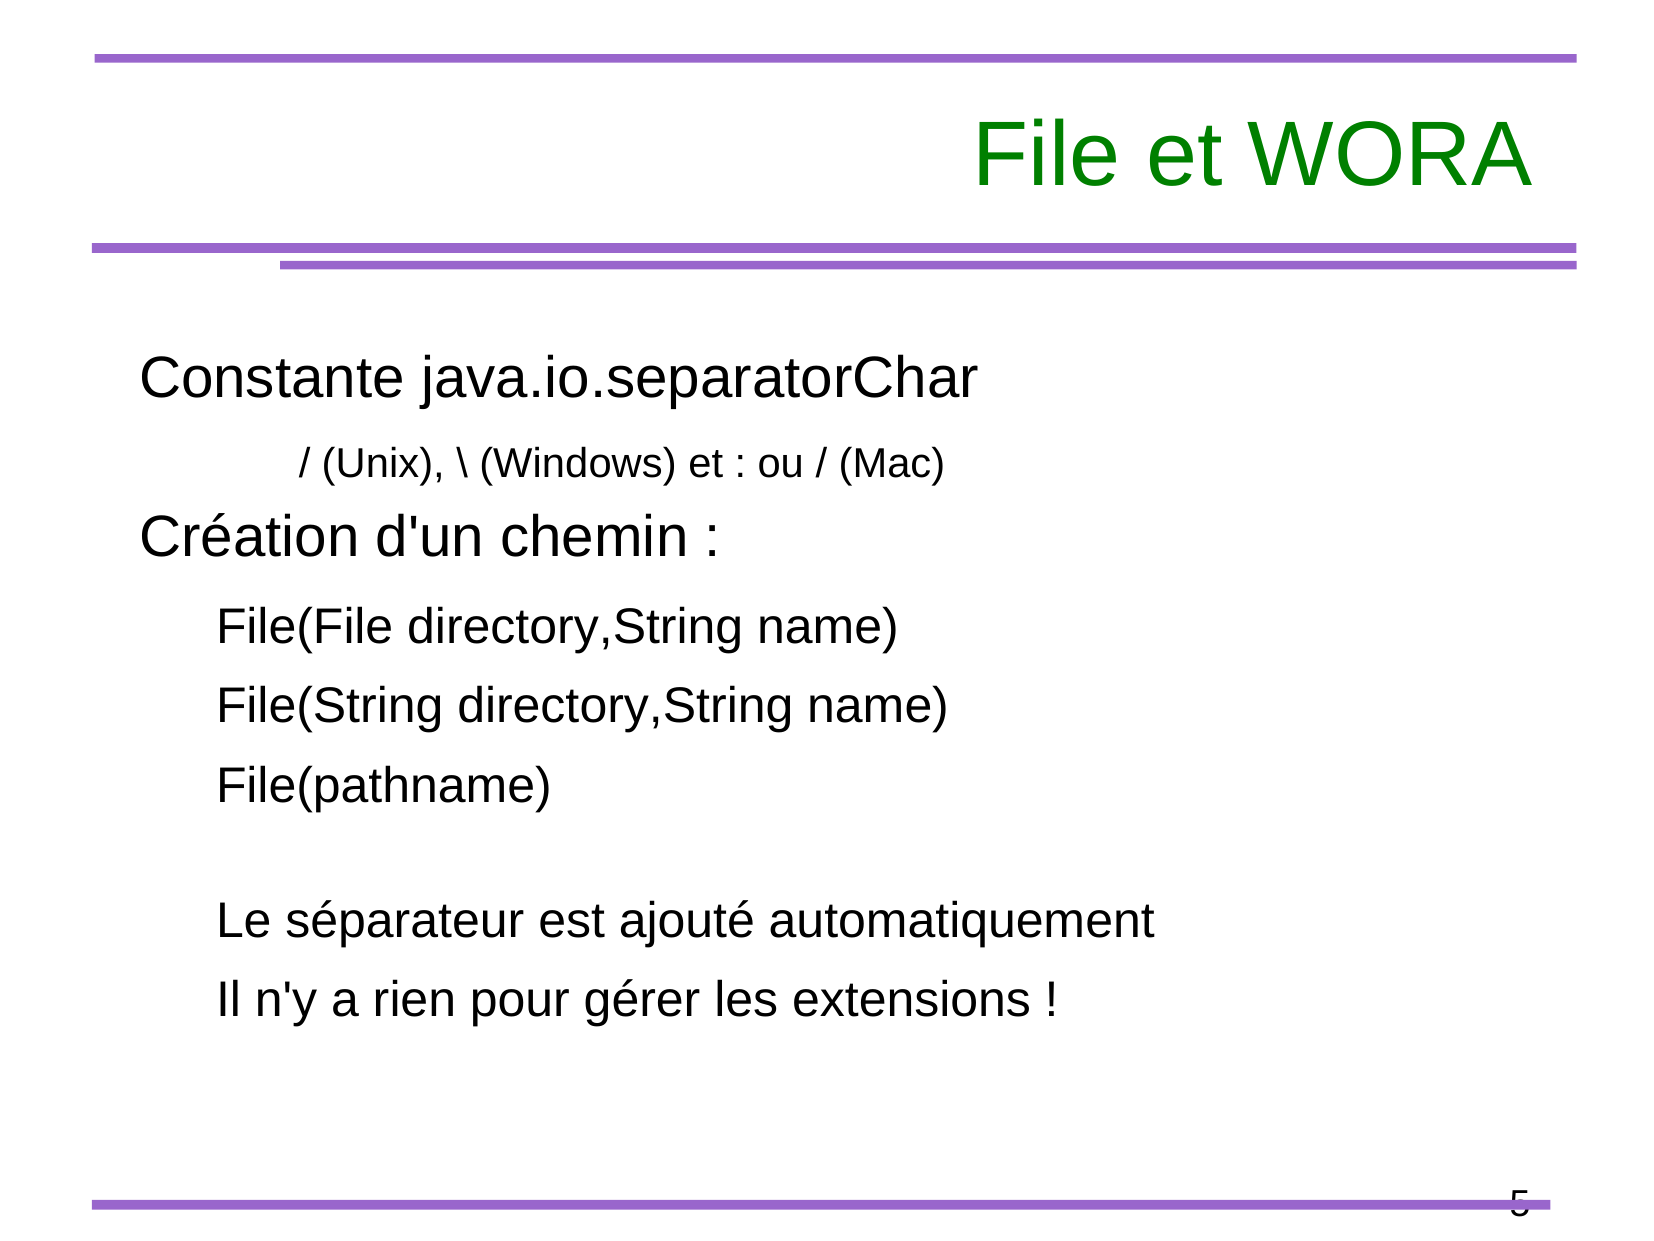

# File et WORA
Constante java.io.separatorChar
/ (Unix), \ (Windows) et : ou / (Mac)
Création d'un chemin :
File(File directory,String name)
File(String directory,String name)
File(pathname)
Le séparateur est ajouté automatiquement
Il n'y a rien pour gérer les extensions !